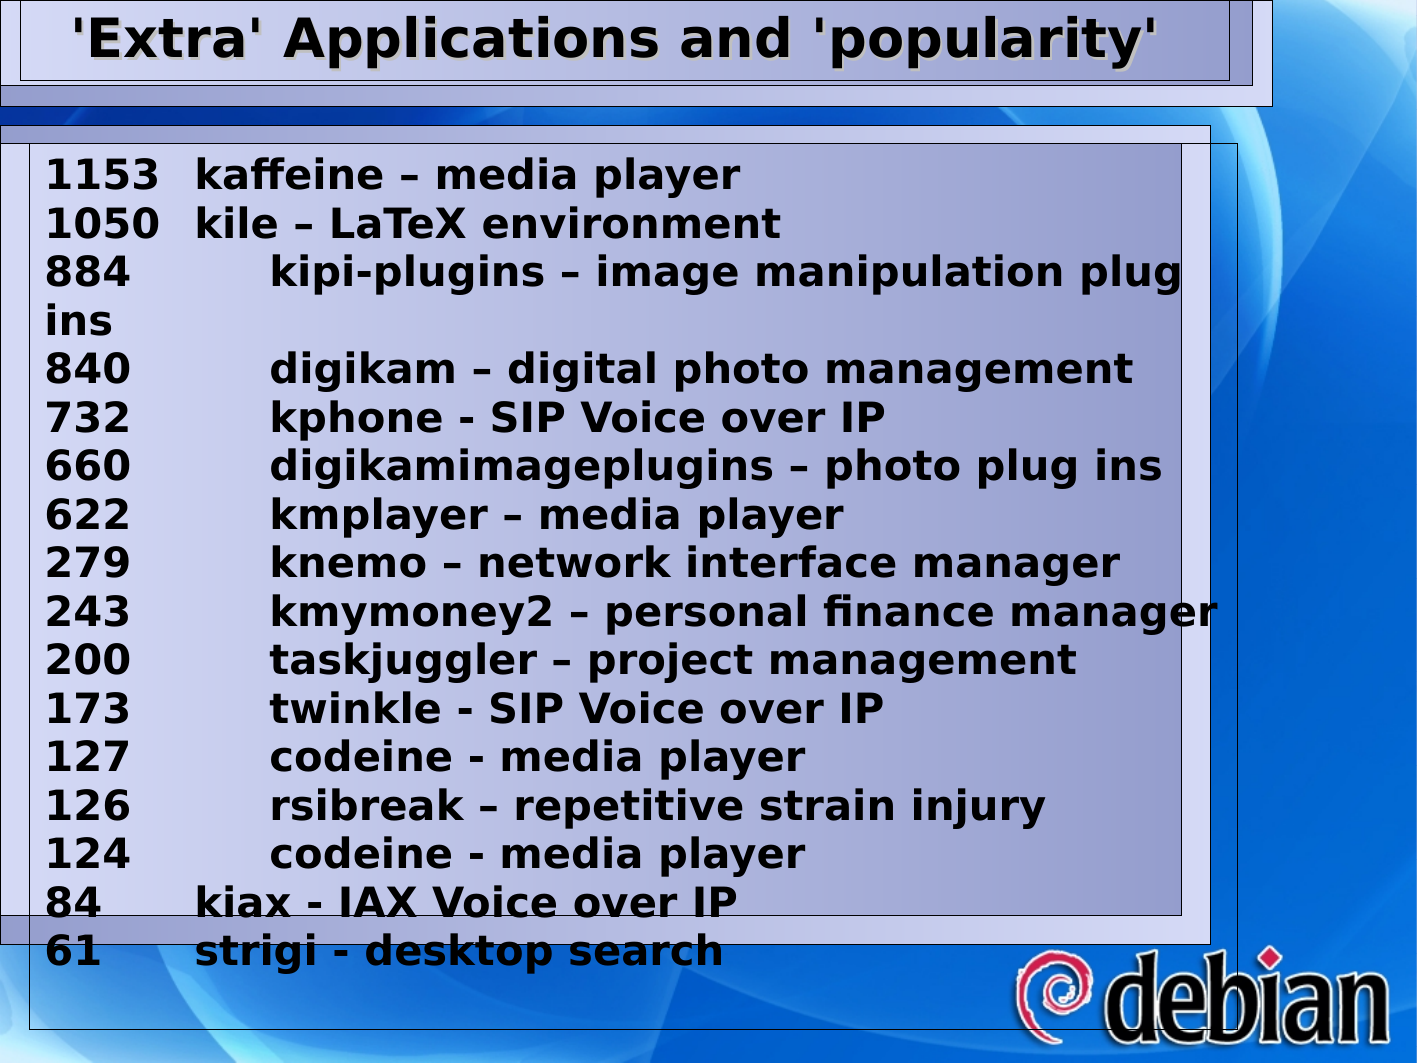

'Extra' Applications and 'popularity'
1153	kaffeine – media player
1050	kile – LaTeX environment
884		kipi-plugins – image manipulation plug ins
840		digikam – digital photo management
732		kphone - SIP Voice over IP
660		digikamimageplugins – photo plug ins
622		kmplayer – media player
279		knemo – network interface manager
243		kmymoney2 – personal finance manager
200		taskjuggler – project management
173		twinkle - SIP Voice over IP
127		codeine - media player
126		rsibreak – repetitive strain injury
124		codeine - media player
84		kiax - IAX Voice over IP
61		strigi - desktop search